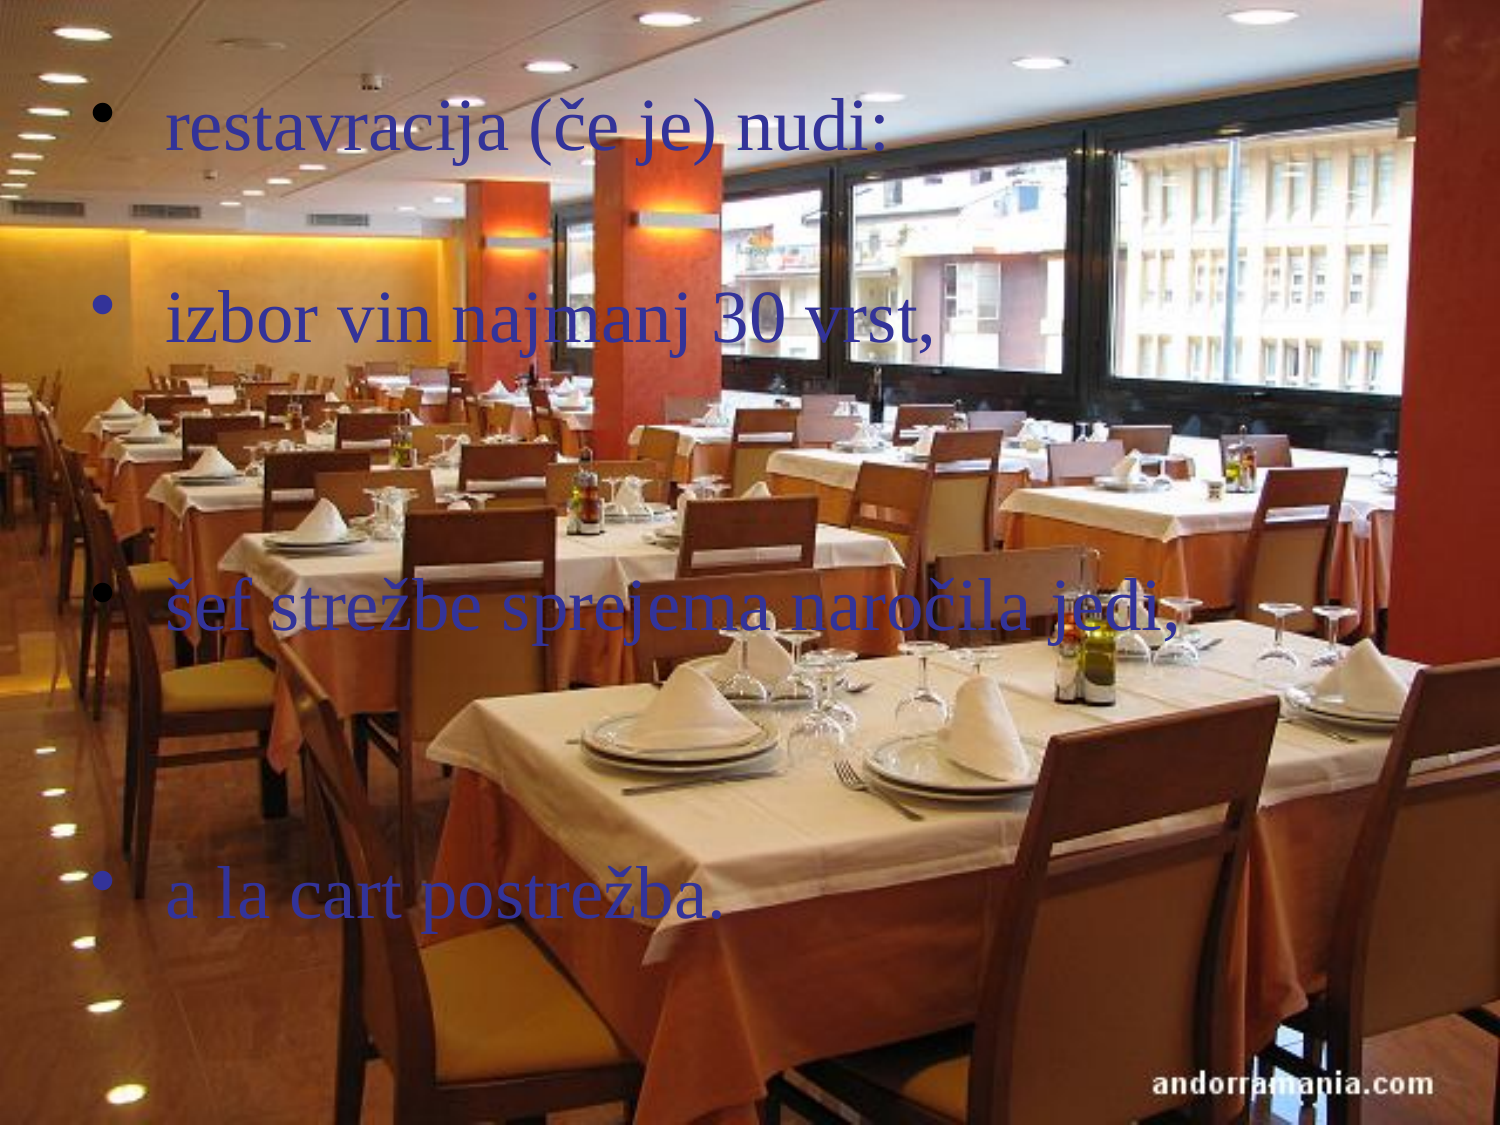

# restavracija (če je) nudi:
 izbor vin najmanj 30 vrst,
 šef strežbe sprejema naročila jedi,
 a la cart postrežba.